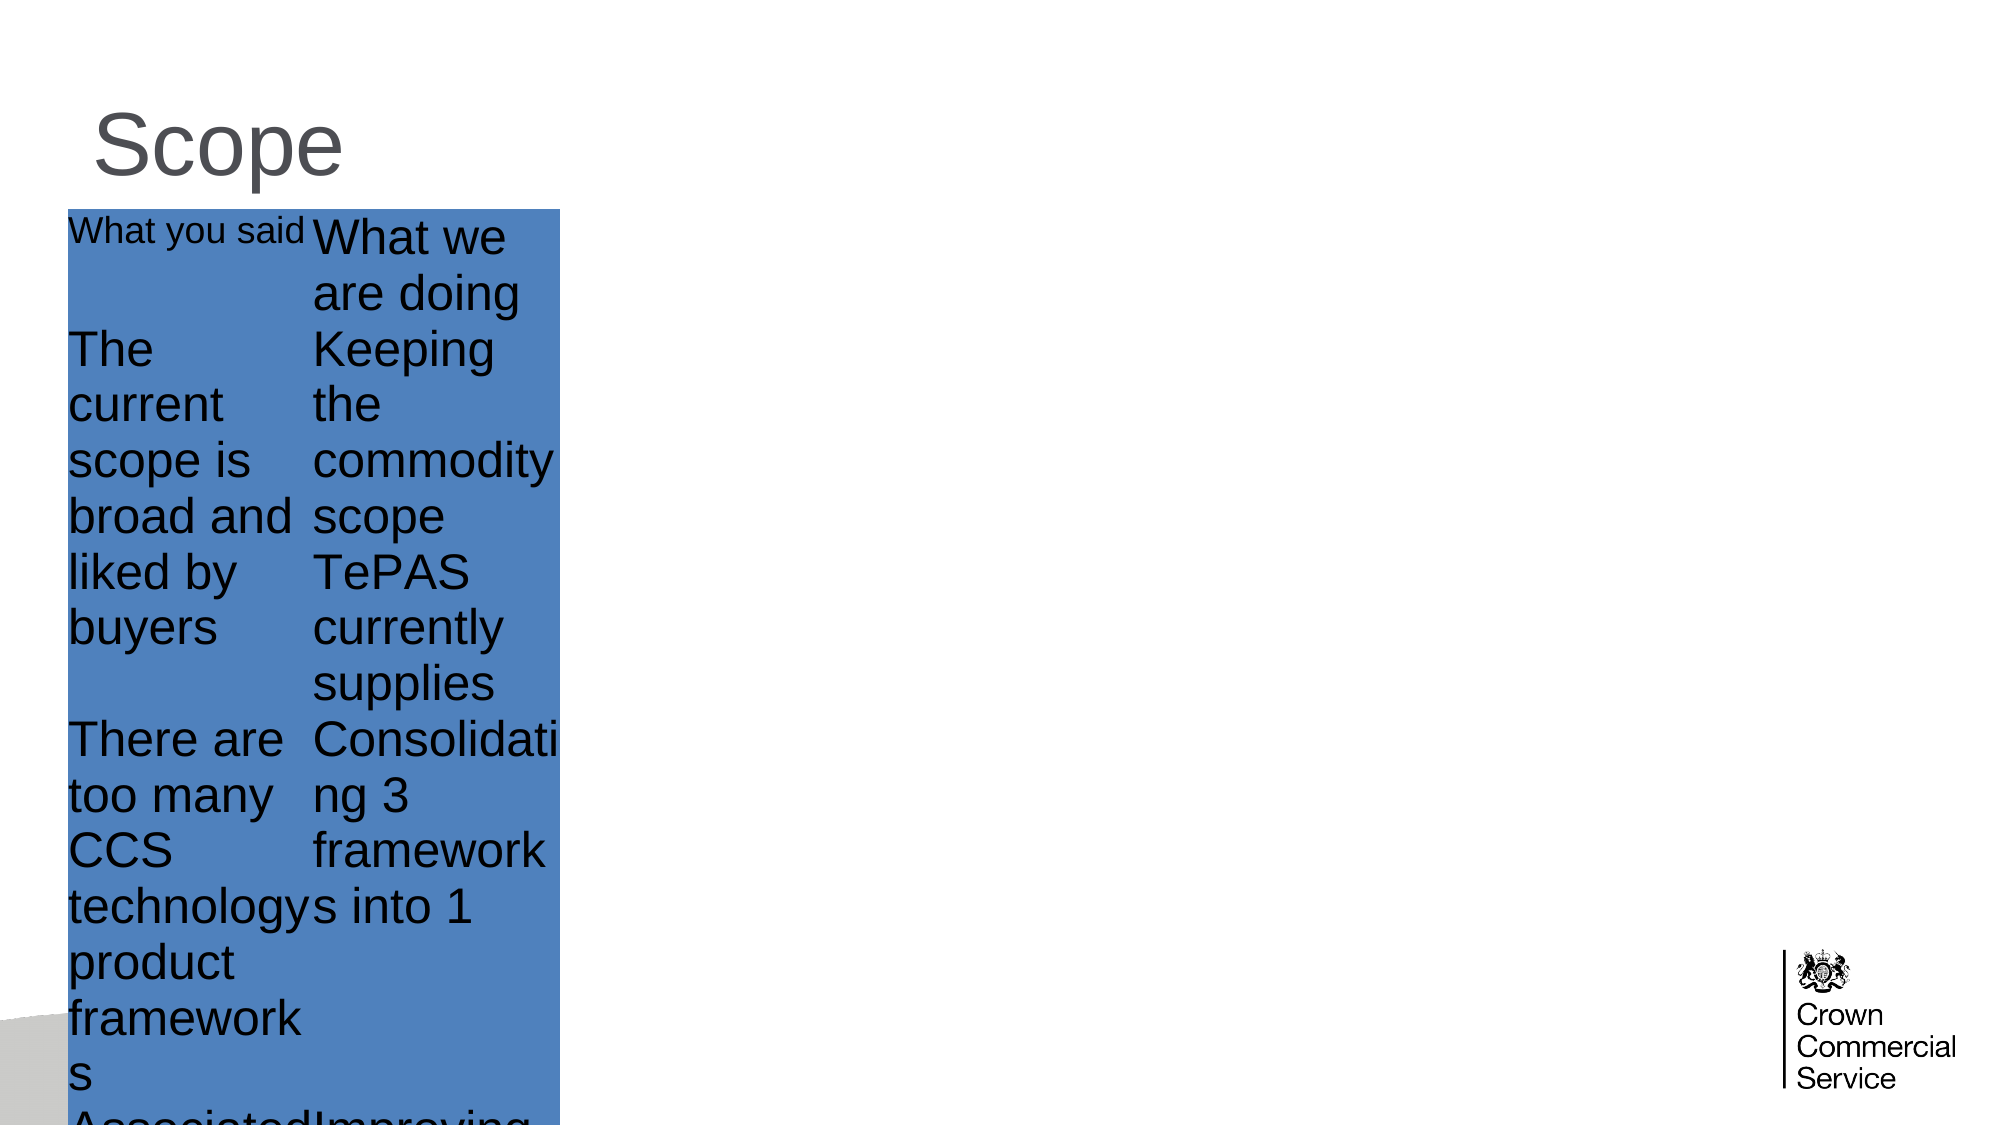

# Scope
| What you said | What we are doing |
| --- | --- |
| The current scope is broad and liked by buyers | Keeping the commodity scope TePAS currently supplies |
| There are too many CCS technology product frameworks | Consolidating 3 frameworks into 1 |
| Associated services is liked but more clarity in guidance is needed | Improving guidance and capability of Associated Services |
| Do not increase the supplier numbers, do not want too many bids | Including sector specific lots to keep suppliers numbers low |
| Positive mix of supplier OEM/Resellers/SME’s | Ensuring correct supplier mix for scope |
| Would like to see a cradle to grave solution included | Including a cradle to grave solution |
| Include cloud services | Compliment cloud journeys, e.g. private on-prem cloud |
| Sell refurbished / remanufactured / recycled devices / secure disposals | Highlight the availability of circular IT and sustainability |